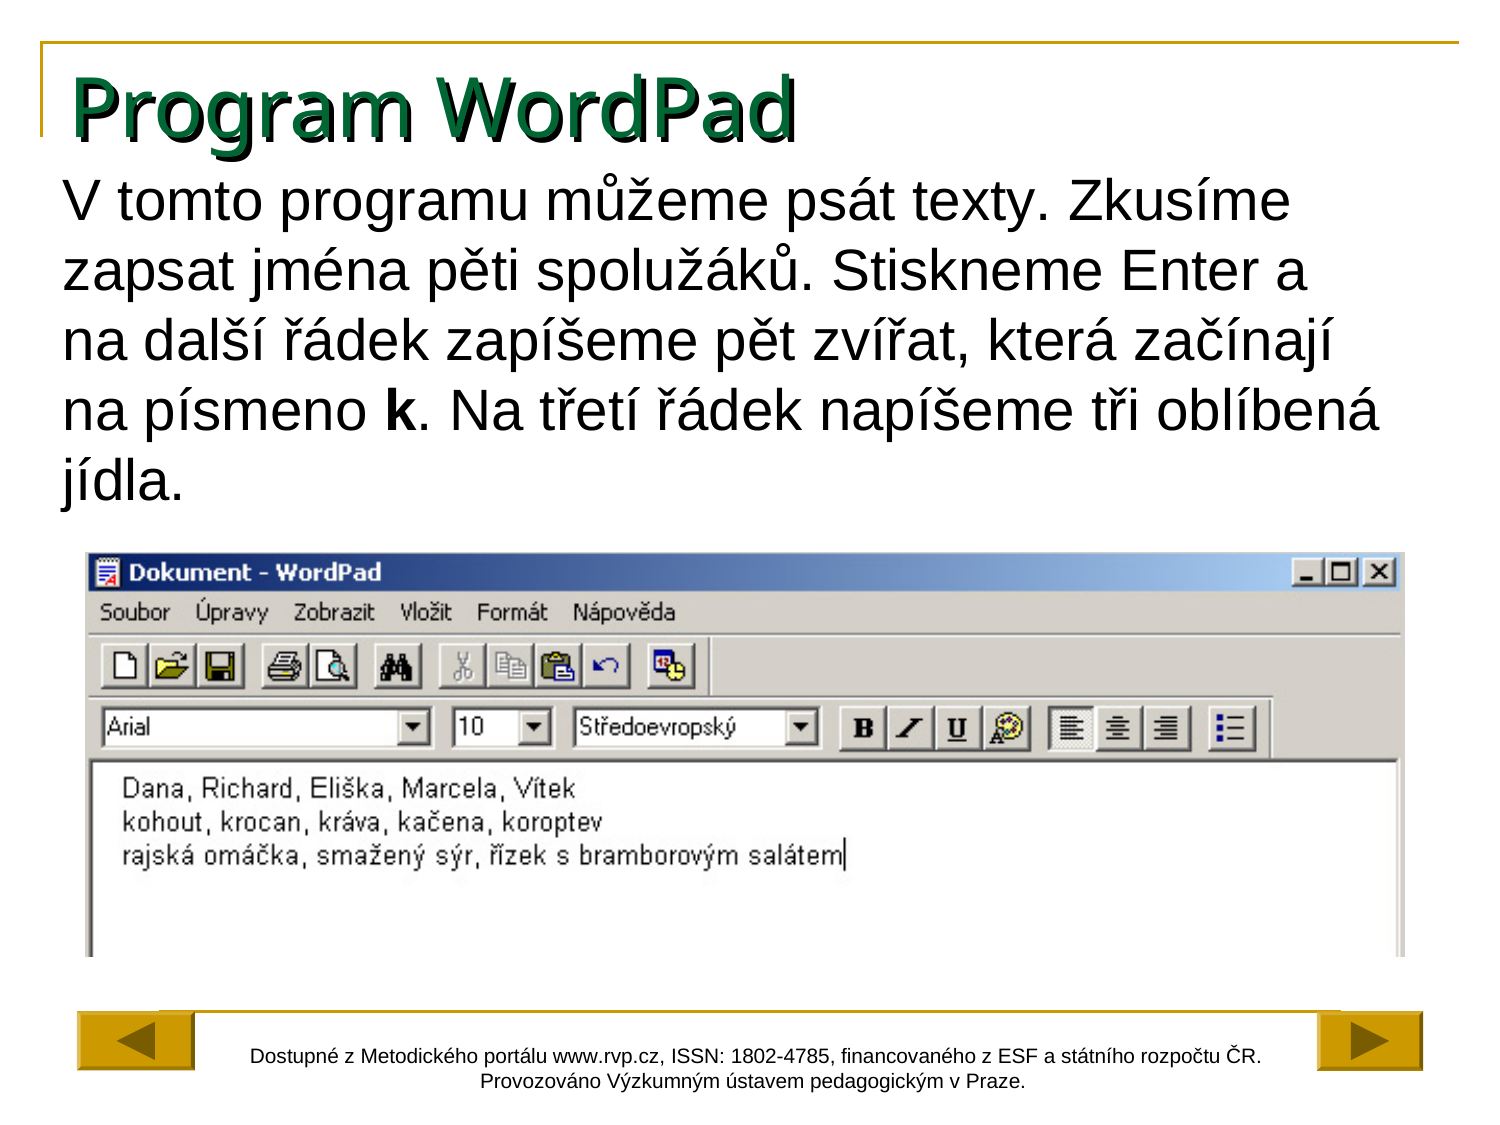

# Program WordPad
V tomto programu můžeme psát texty. Zkusíme zapsat jména pěti spolužáků. Stiskneme Enter a
na další řádek zapíšeme pět zvířat, která začínají
na písmeno k. Na třetí řádek napíšeme tři oblíbená jídla.